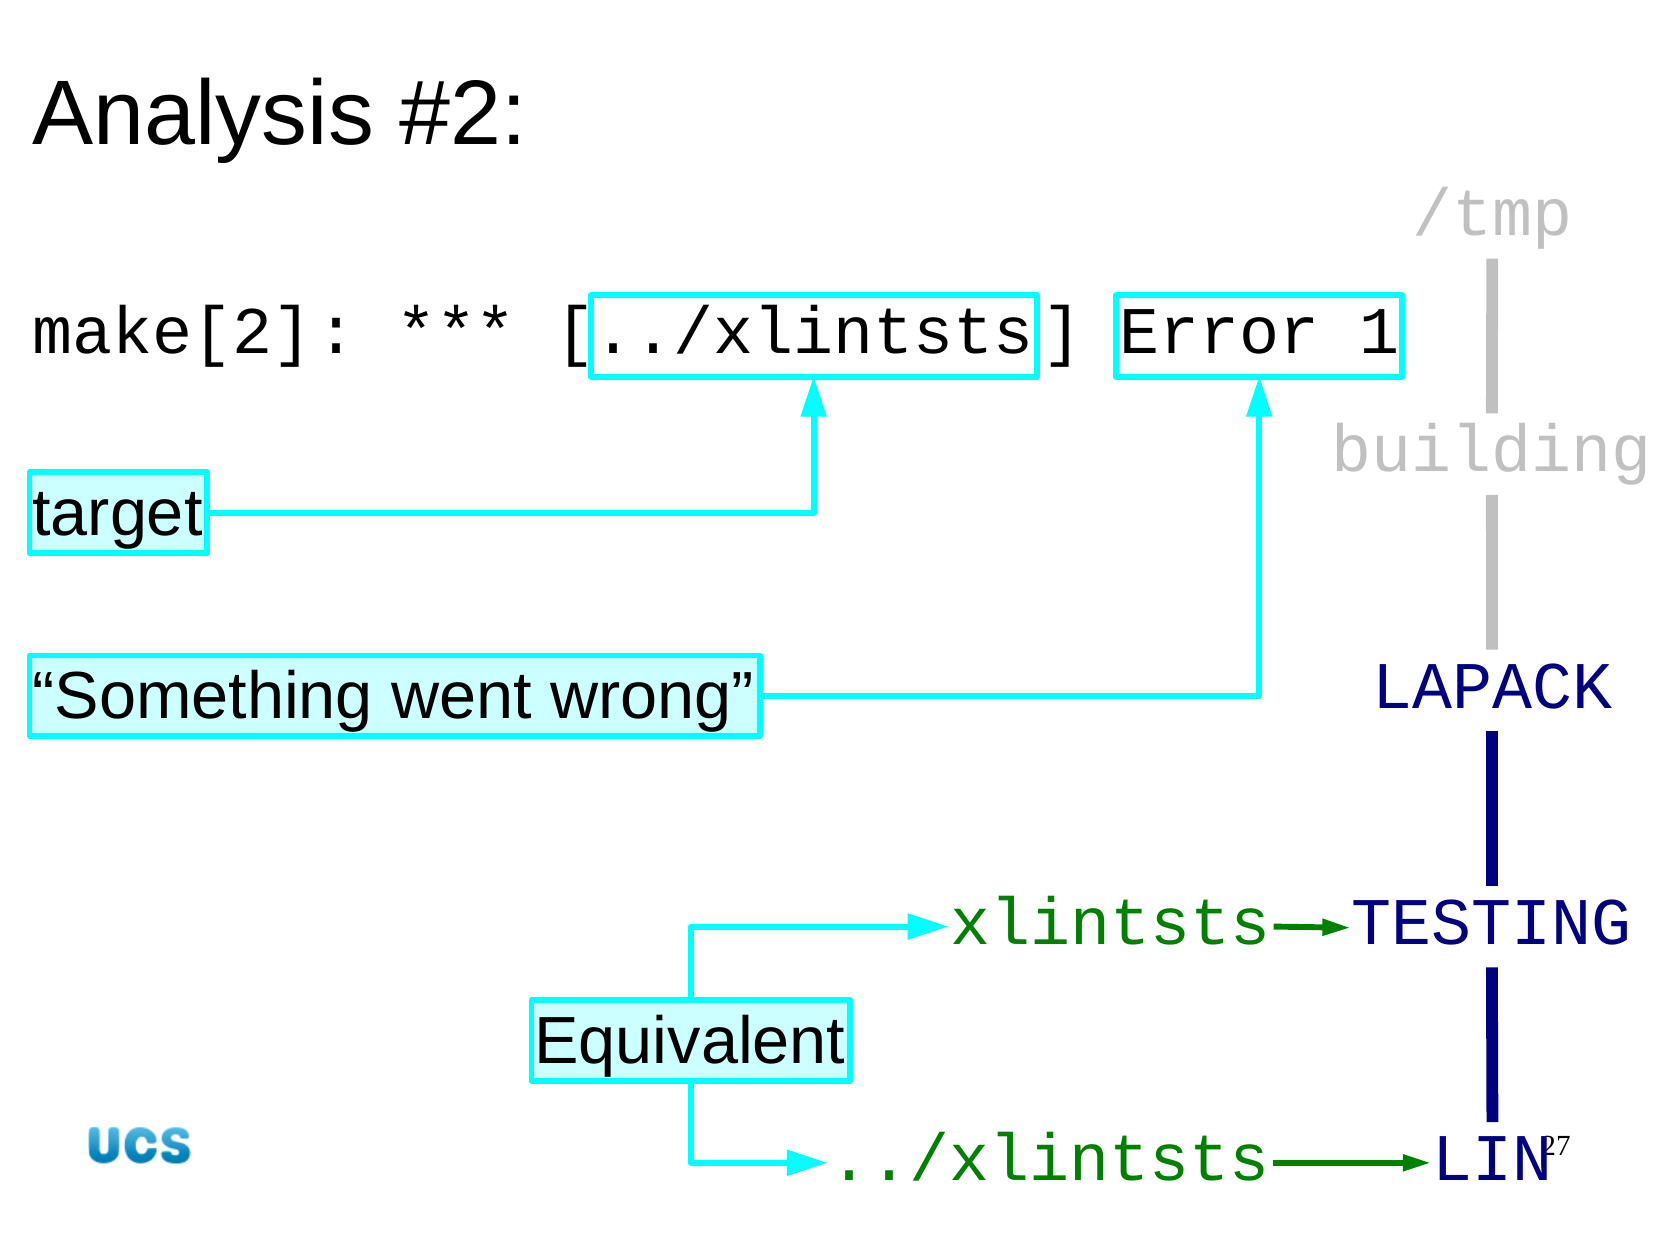

Analysis #2:
/tmp
make[2]
: *** [
../xlintsts
]
Error 1
building
target
LAPACK
“Something went wrong”
xlintsts
TESTING
Equivalent
../xlintsts
LIN
27